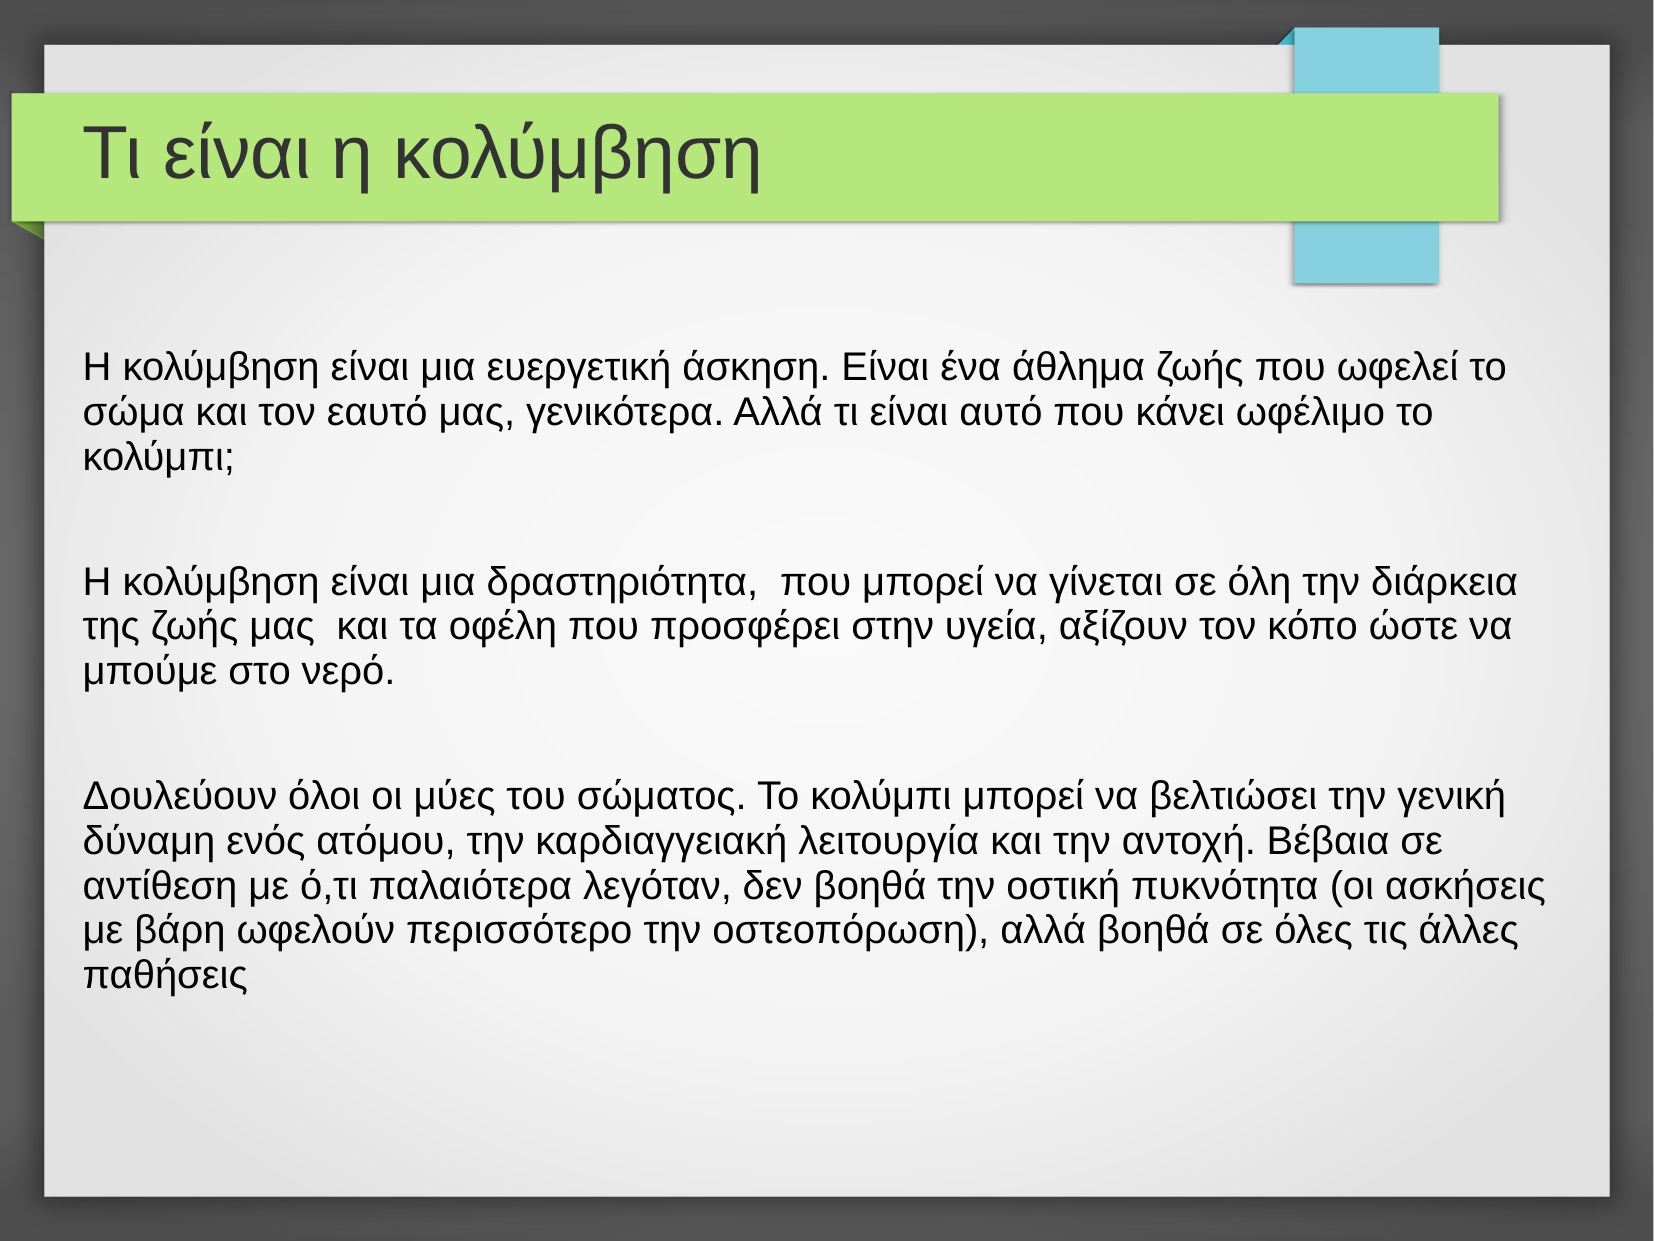

# Τι είναι η κολύμβηση
Η κολύμβηση είναι μια ευεργετική άσκηση. Είναι ένα άθλημα ζωής που ωφελεί το σώμα και τον εαυτό μας, γενικότερα. Αλλά τι είναι αυτό που κάνει ωφέλιμο το κολύμπι;
H κολύμβηση είναι μια δραστηριότητα, που μπορεί να γίνεται σε όλη την διάρκεια της ζωής μας και τα οφέλη που προσφέρει στην υγεία, αξίζουν τον κόπο ώστε να μπούμε στο νερό.
Δουλεύουν όλοι οι μύες του σώματος. Το κολύμπι μπορεί να βελτιώσει την γενική δύναμη ενός ατόμου, την καρδιαγγειακή λειτουργία και την αντοχή. Βέβαια σε αντίθεση με ό,τι παλαιότερα λεγόταν, δεν βοηθά την οστική πυκνότητα (οι ασκήσεις με βάρη ωφελούν περισσότερο την οστεοπόρωση), αλλά βοηθά σε όλες τις άλλες παθήσεις